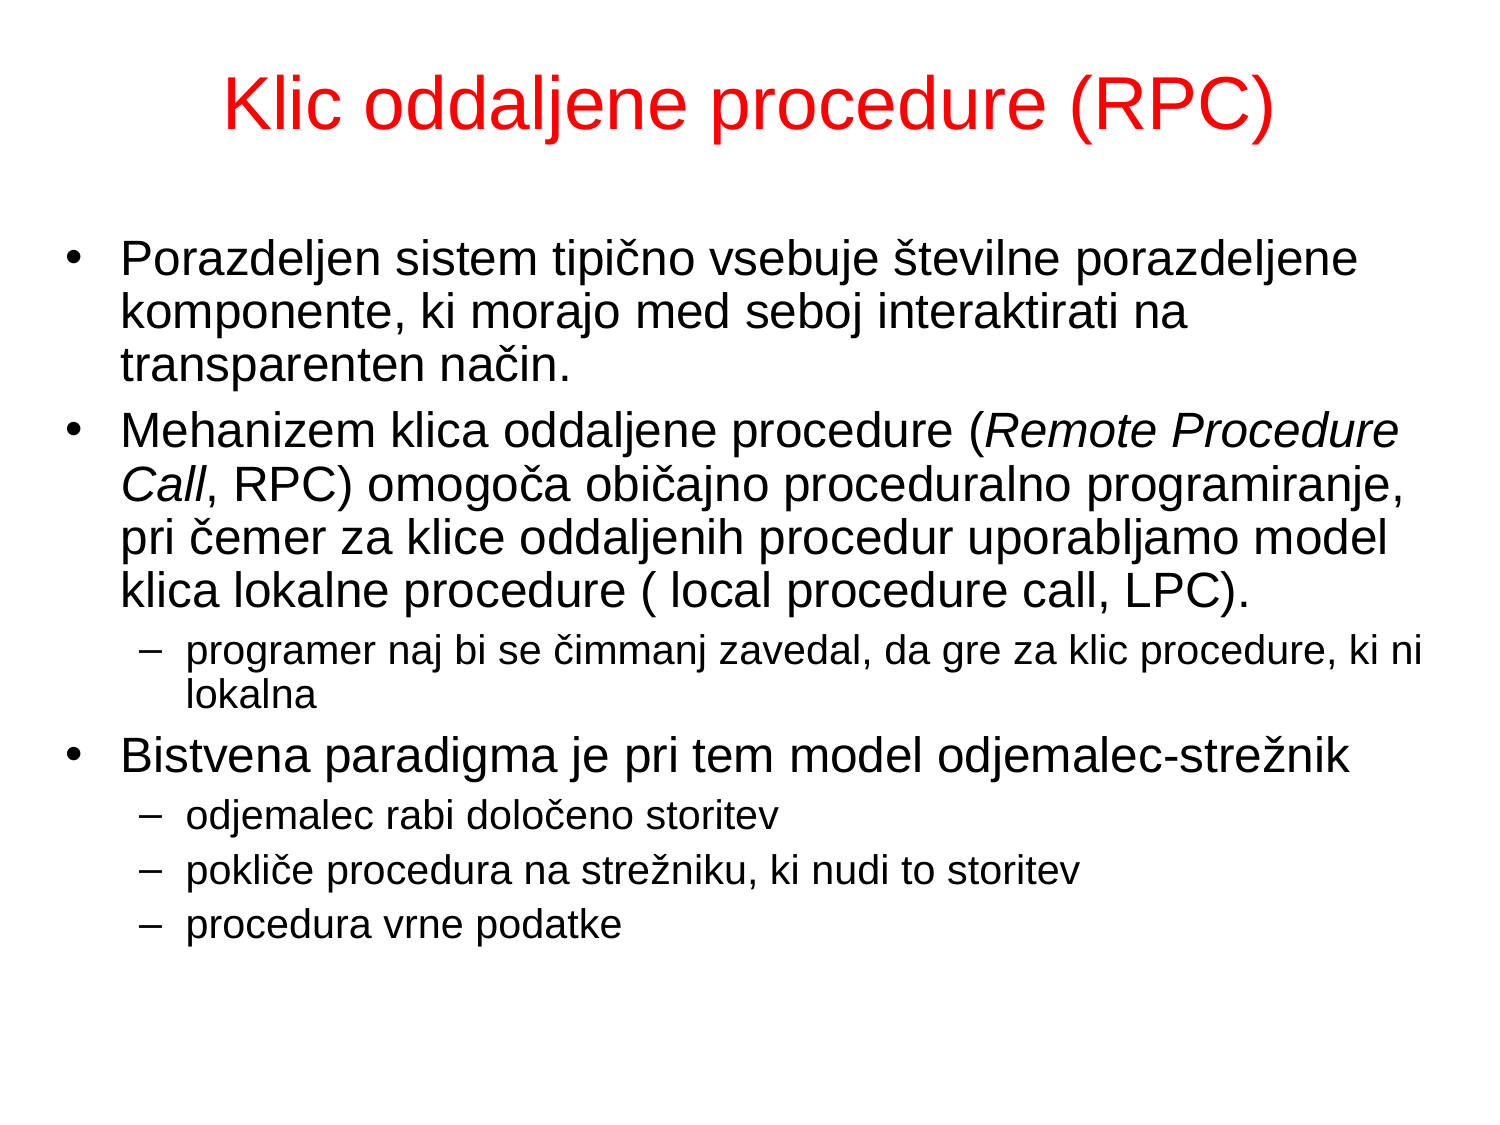

# Klic oddaljene procedure (RPC)
Porazdeljen sistem tipično vsebuje številne porazdeljene komponente, ki morajo med seboj interaktirati na transparenten način.
Mehanizem klica oddaljene procedure (Remote Procedure Call, RPC) omogoča običajno proceduralno programiranje, pri čemer za klice oddaljenih procedur uporabljamo model klica lokalne procedure ( local procedure call, LPC).
programer naj bi se čimmanj zavedal, da gre za klic procedure, ki ni lokalna
Bistvena paradigma je pri tem model odjemalec-strežnik
odjemalec rabi določeno storitev
pokliče procedura na strežniku, ki nudi to storitev
procedura vrne podatke